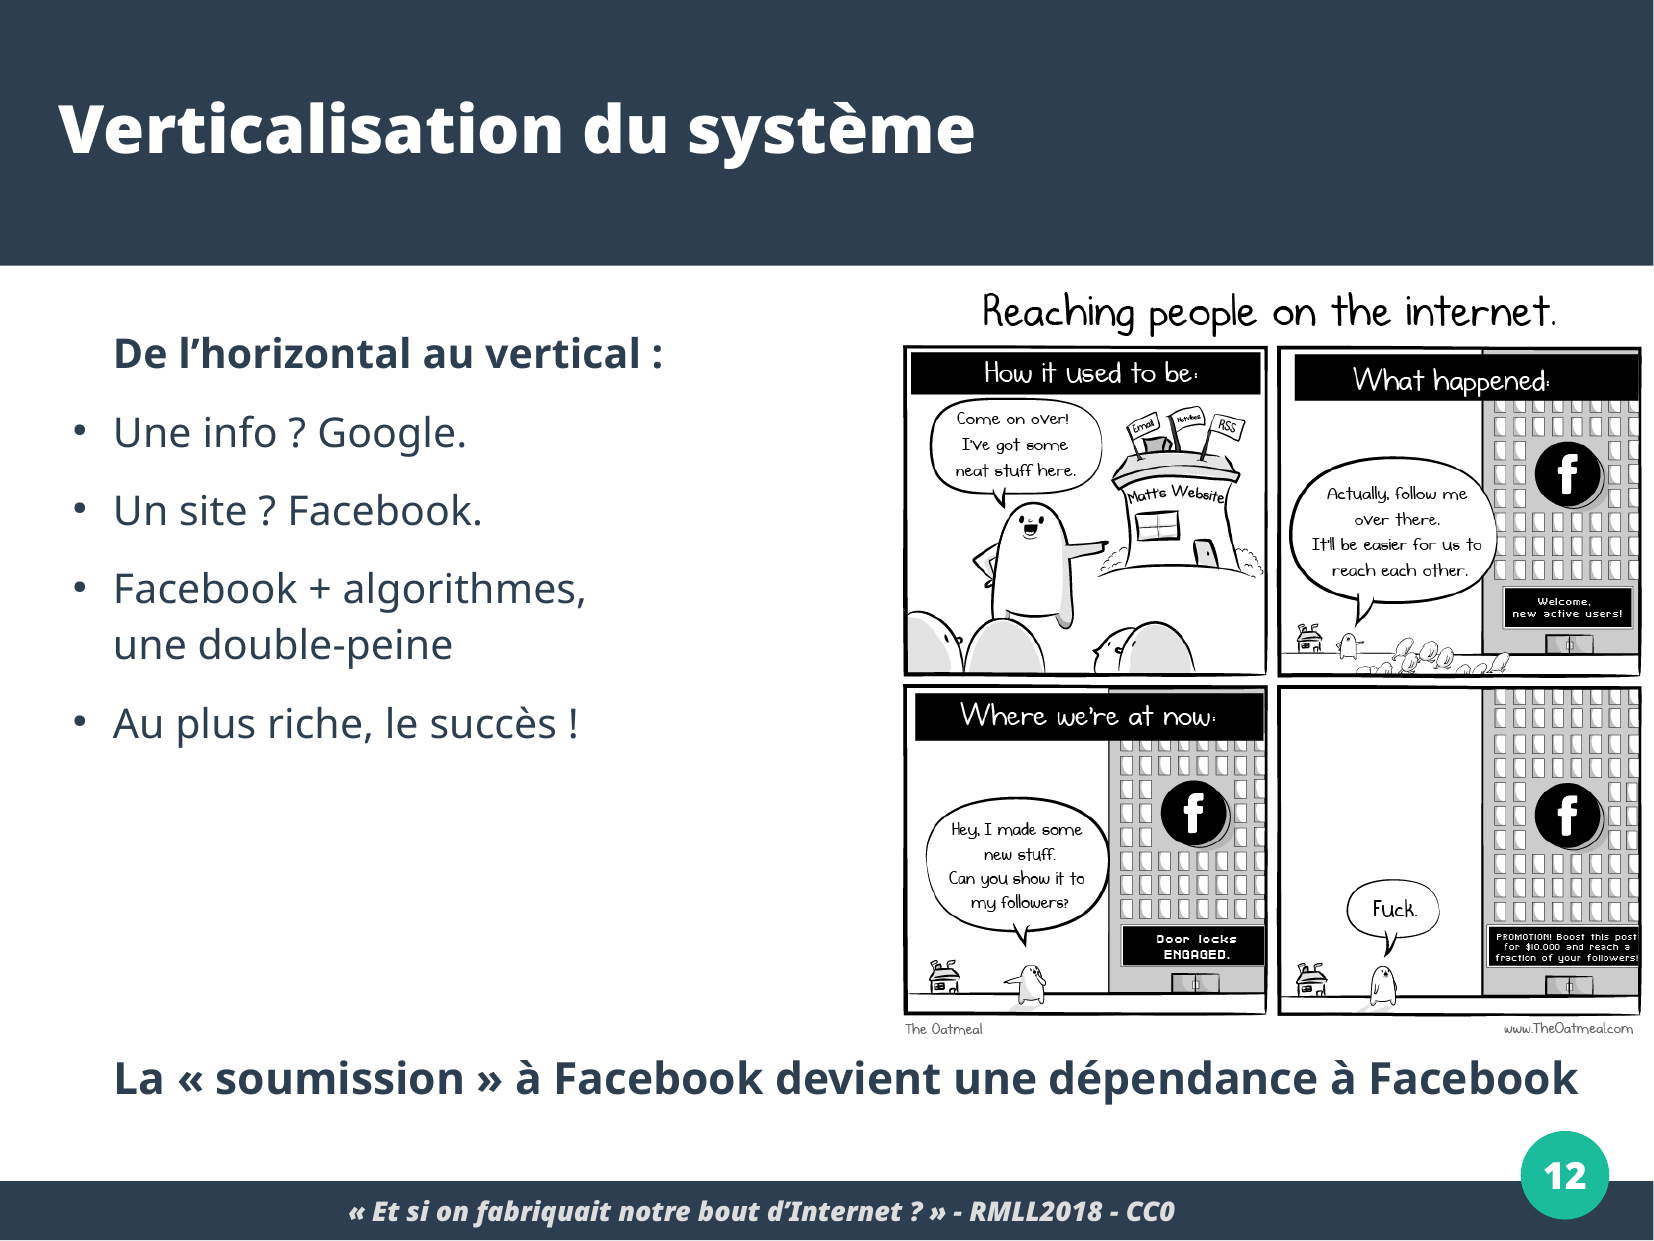

# Verticalisation du système
De l’horizontal au vertical :
Une info ? Google.
Un site ? Facebook.
Facebook + algorithmes,
une double-peine
Au plus riche, le succès !
La « soumission » à Facebook devient une dépendance à Facebook
12
« Et si on fabriquait notre bout d’Internet ? » - RMLL2018 - CC0